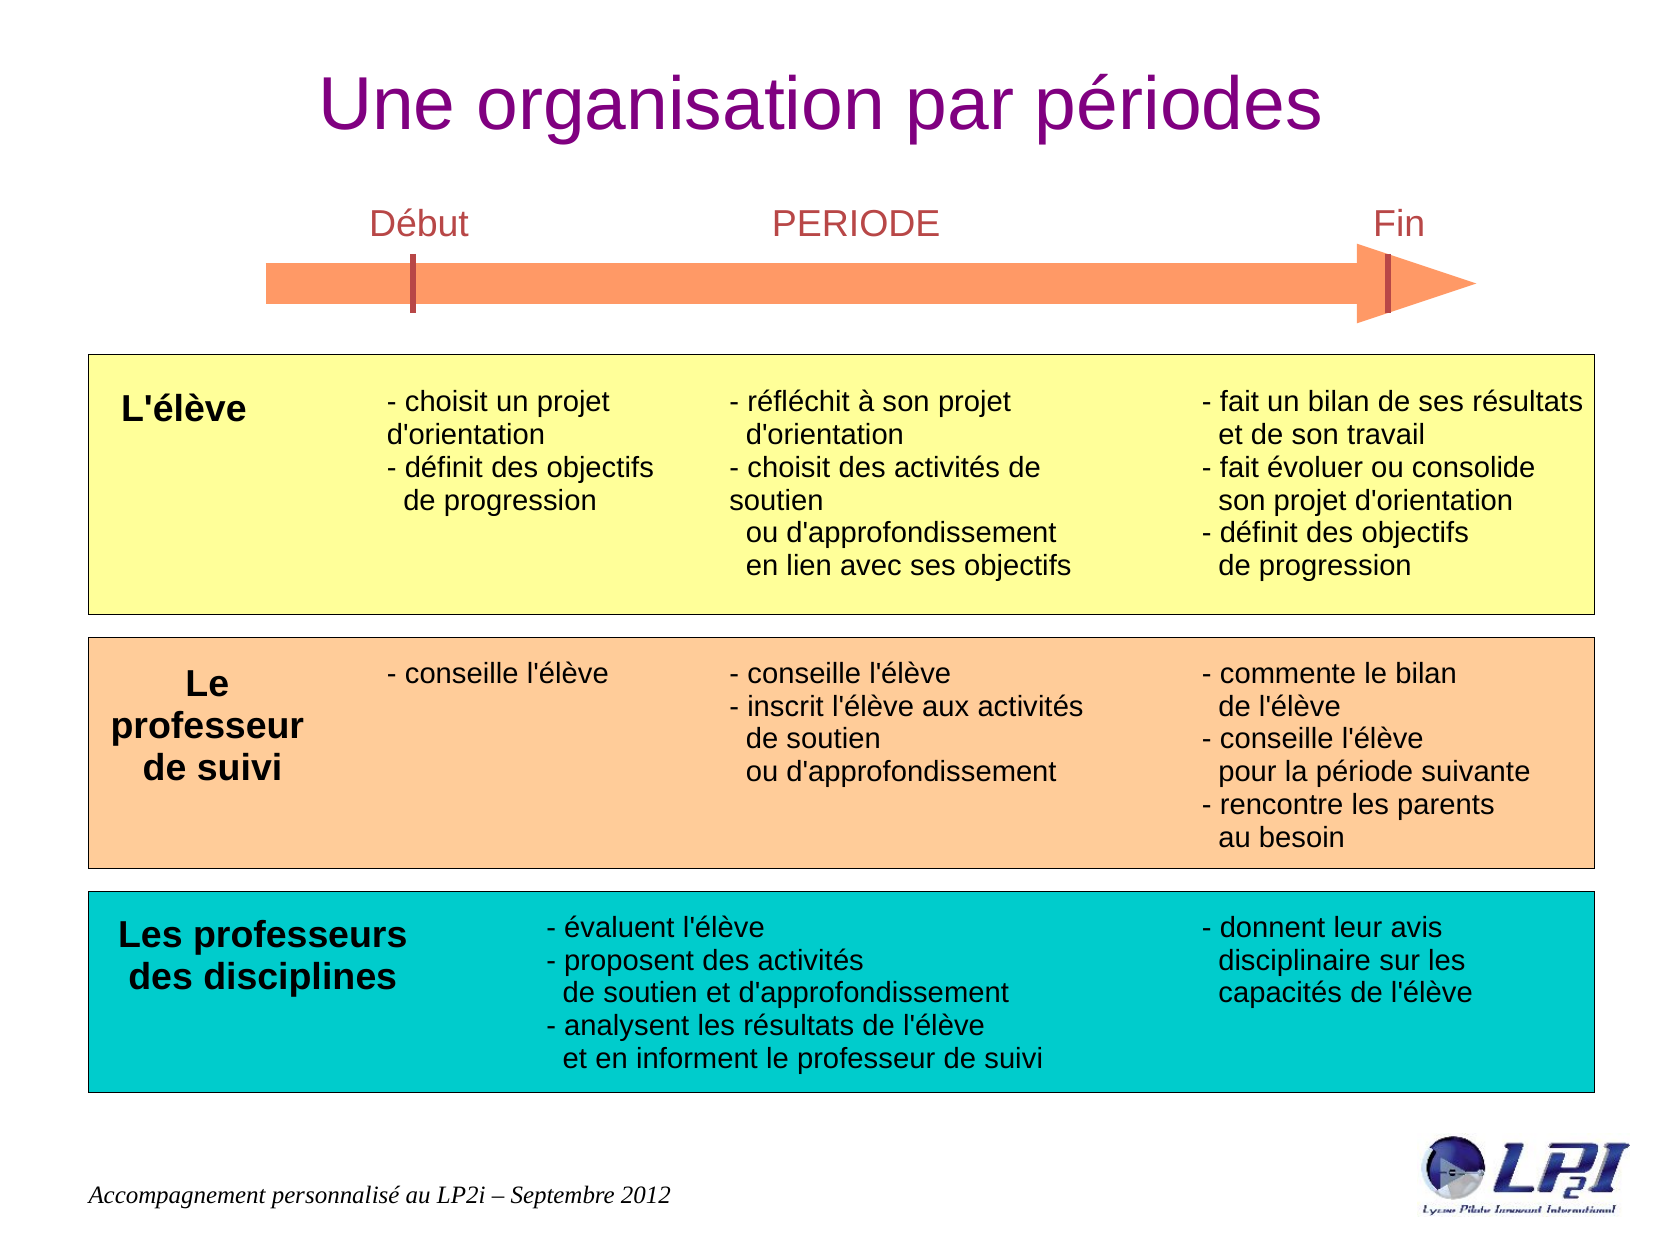

# Une organisation par périodes
PERIODE
Début
Fin
- choisit un projet d'orientation
- définit des objectifs
 de progression
- réfléchit à son projet
 d'orientation
- choisit des activités de soutien
 ou d'approfondissement en lien avec ses objectifs
- fait un bilan de ses résultats
 et de son travail
- fait évoluer ou consolide
 son projet d'orientation
- définit des objectifs
 de progression
L'élève
- conseille l'élève
- conseille l'élève
- inscrit l'élève aux activités
 de soutien
 ou d'approfondissement
- commente le bilan
 de l'élève
- conseille l'élève
 pour la période suivante
- rencontre les parents
 au besoin
Le
professeur
de suivi
- évaluent l'élève
- proposent des activités
 de soutien et d'approfondissement
- analysent les résultats de l'élève
 et en informent le professeur de suivi
- donnent leur avis
 disciplinaire sur les
 capacités de l'élève
Les professeurs des disciplines